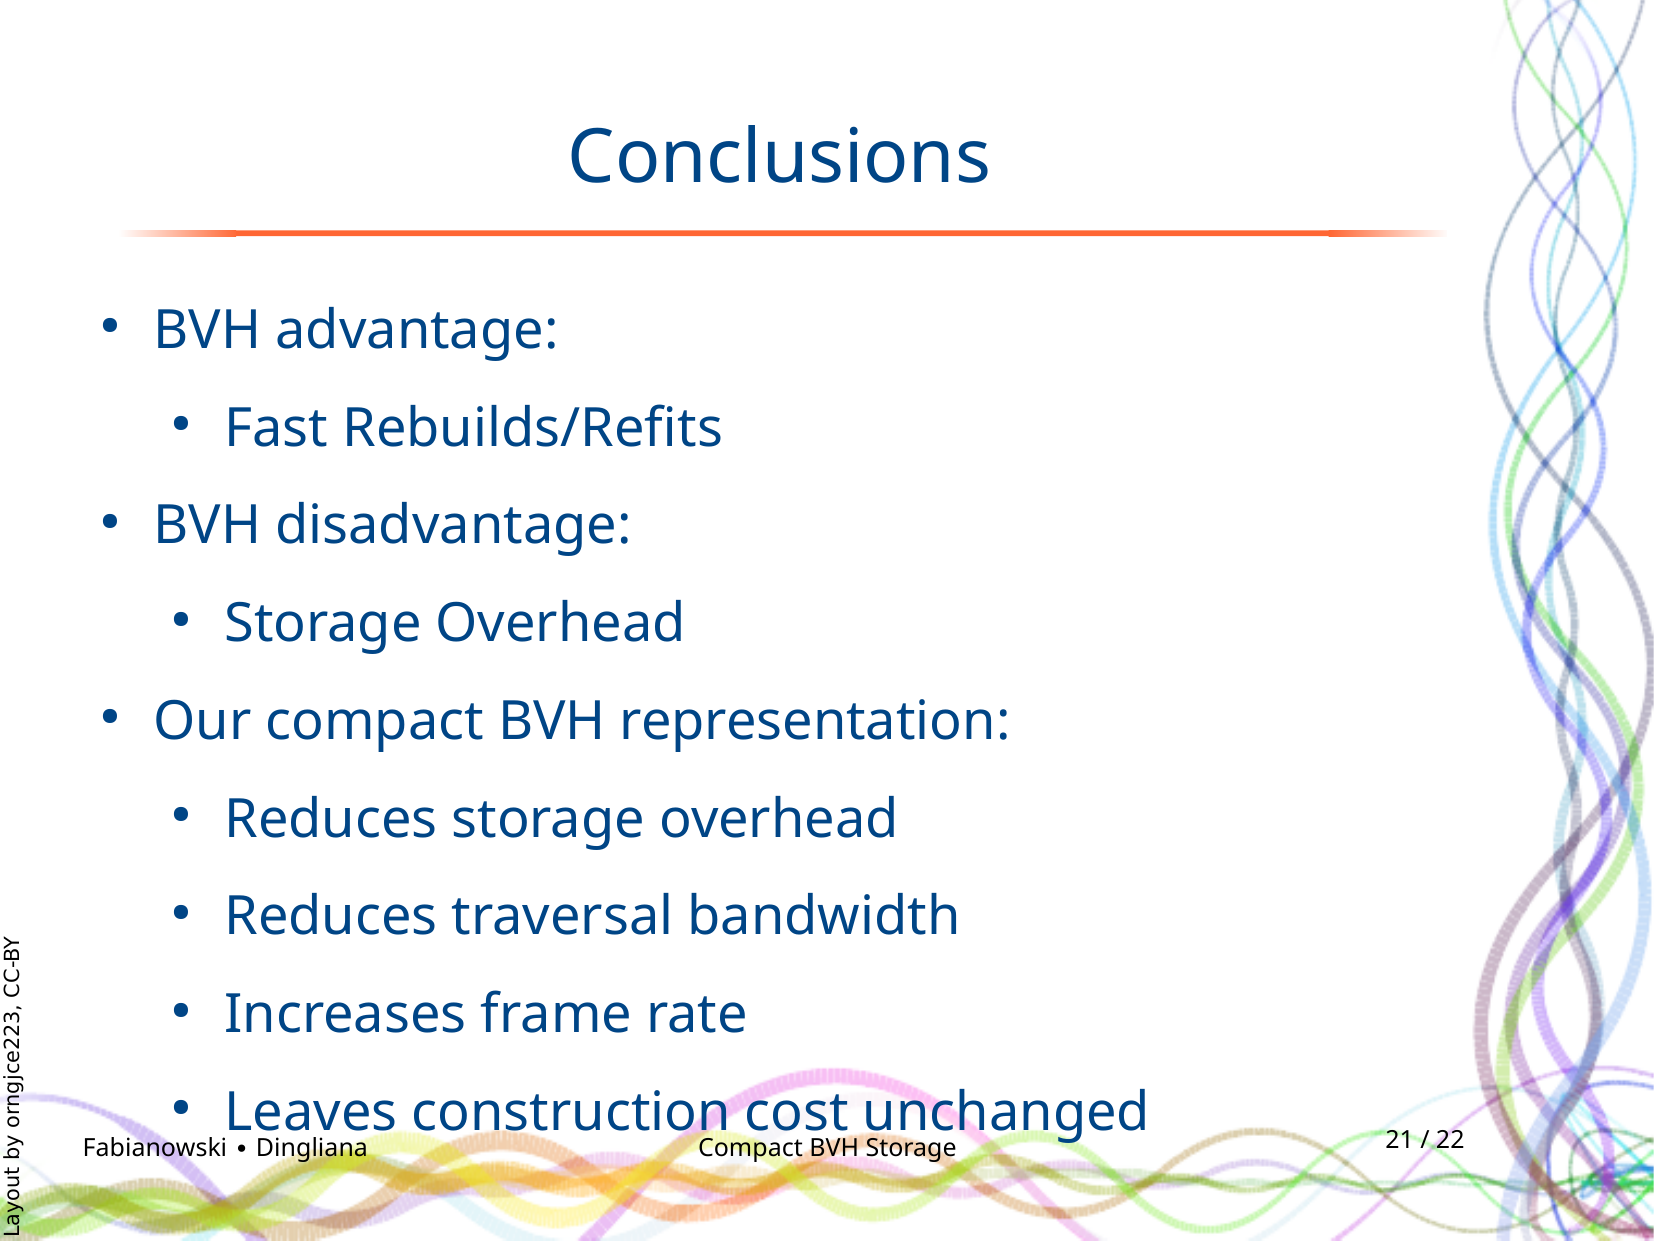

# Conclusions
BVH advantage:
Fast Rebuilds/Refits
BVH disadvantage:
Storage Overhead
Our compact BVH representation:
Reduces storage overhead
Reduces traversal bandwidth
Increases frame rate
Leaves construction cost unchanged
	21 / 22